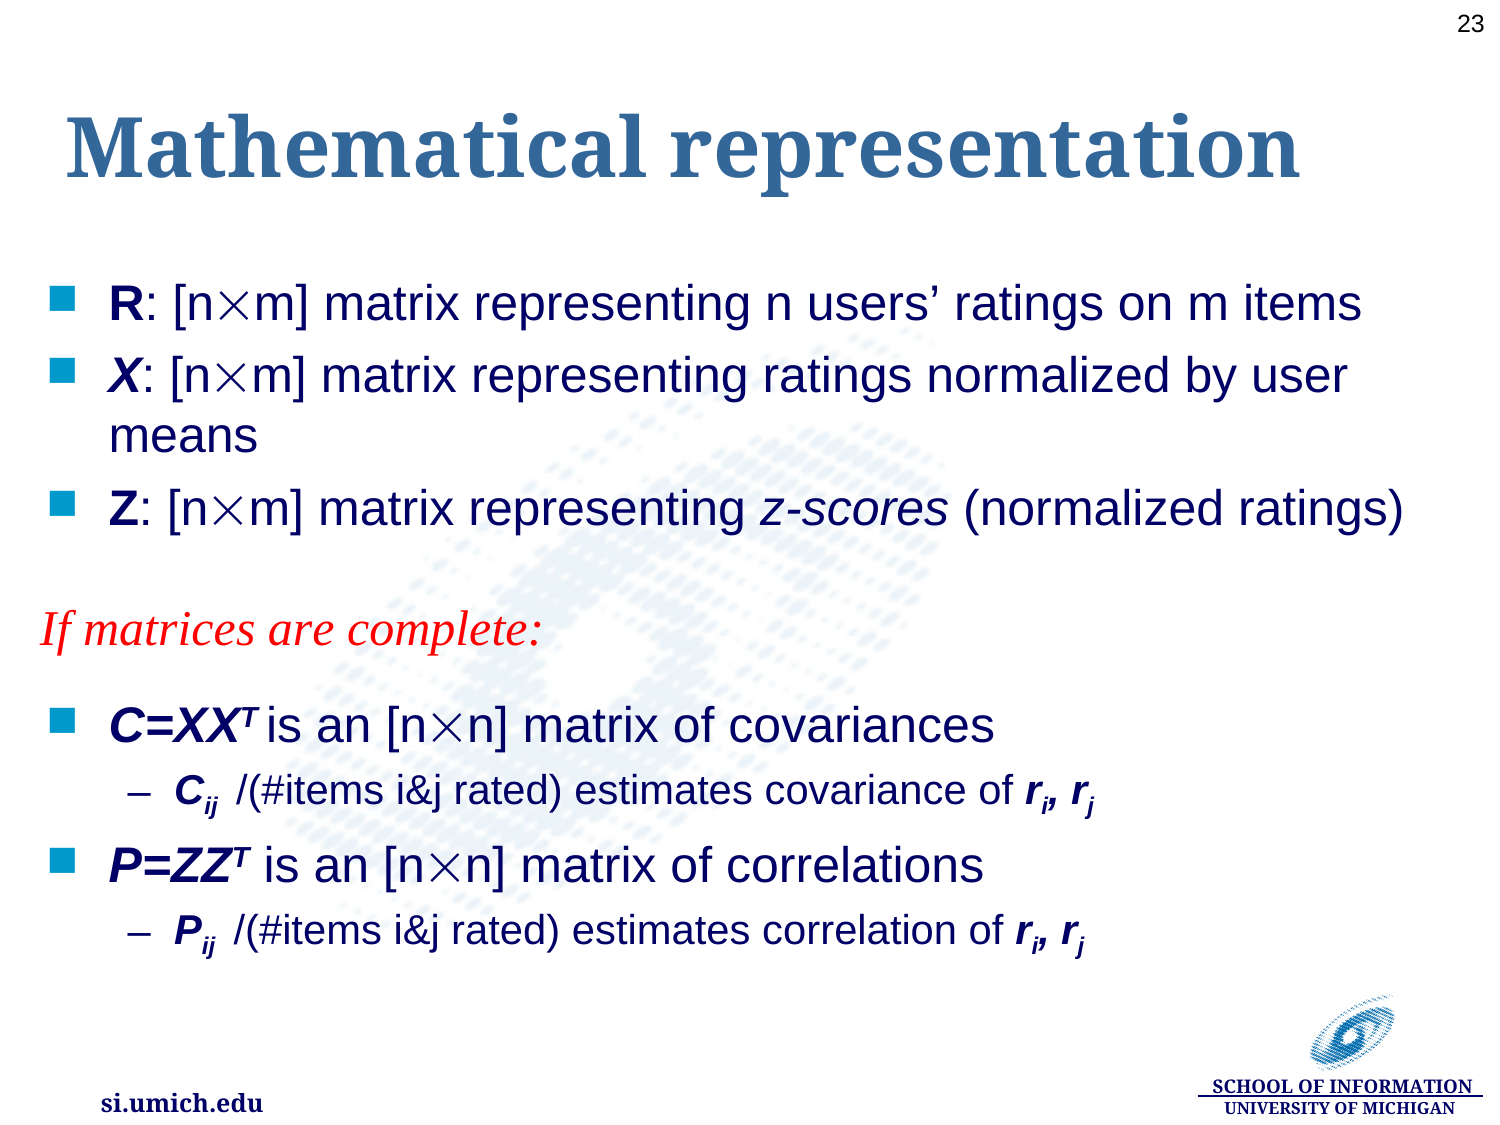

# Mathematical representation
R: [nm] matrix representing n users’ ratings on m items
X: [nm] matrix representing ratings normalized by user means
Z: [nm] matrix representing z-scores (normalized ratings)
C=XXT is an [nn] matrix of covariances
Cij /(#items i&j rated) estimates covariance of ri, rj
P=ZZT is an [nn] matrix of correlations
Pij /(#items i&j rated) estimates correlation of ri, rj
If matrices are complete: